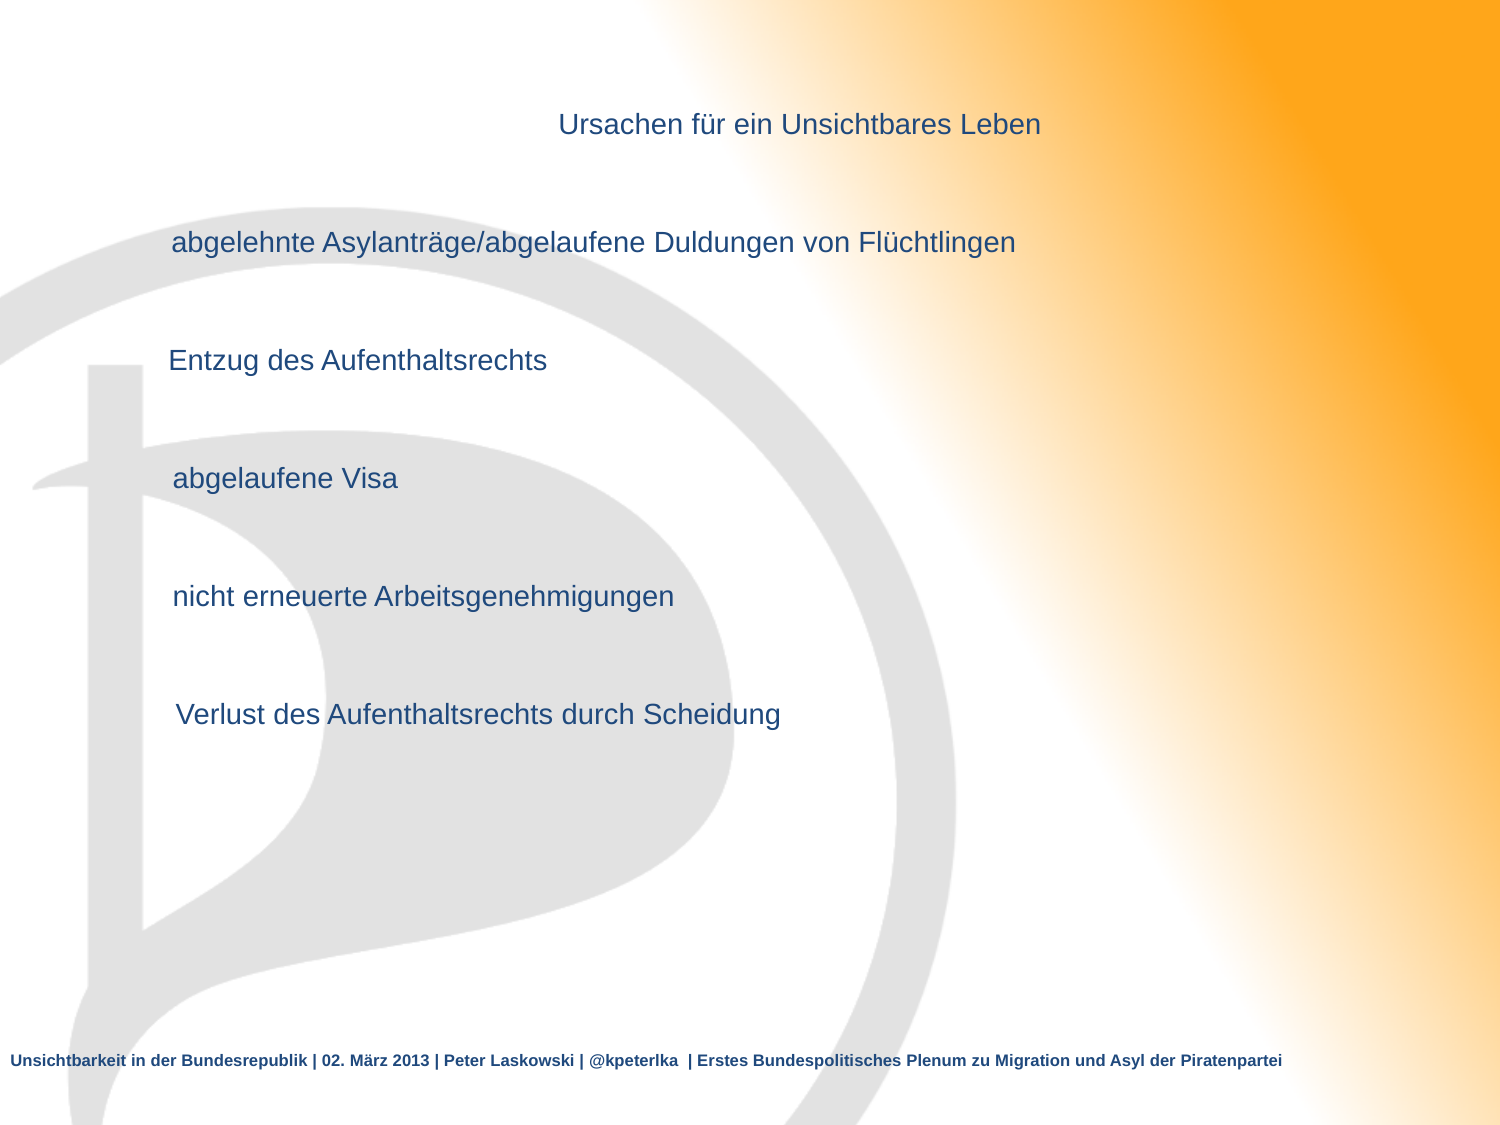

# Ursachen für ein Unsichtbares Leben
abgelehnte Asylanträge/abgelaufene Duldungen von Flüchtlingen
Entzug des Aufenthaltsrechts
abgelaufene Visa
nicht erneuerte Arbeitsgenehmigungen
Verlust des Aufenthaltsrechts durch Scheidung
Unsichtbarkeit in der Bundesrepublik | 02. März 2013 | Peter Laskowski | @kpeterlka | Erstes Bundespolitisches Plenum zu Migration und Asyl der Piratenpartei